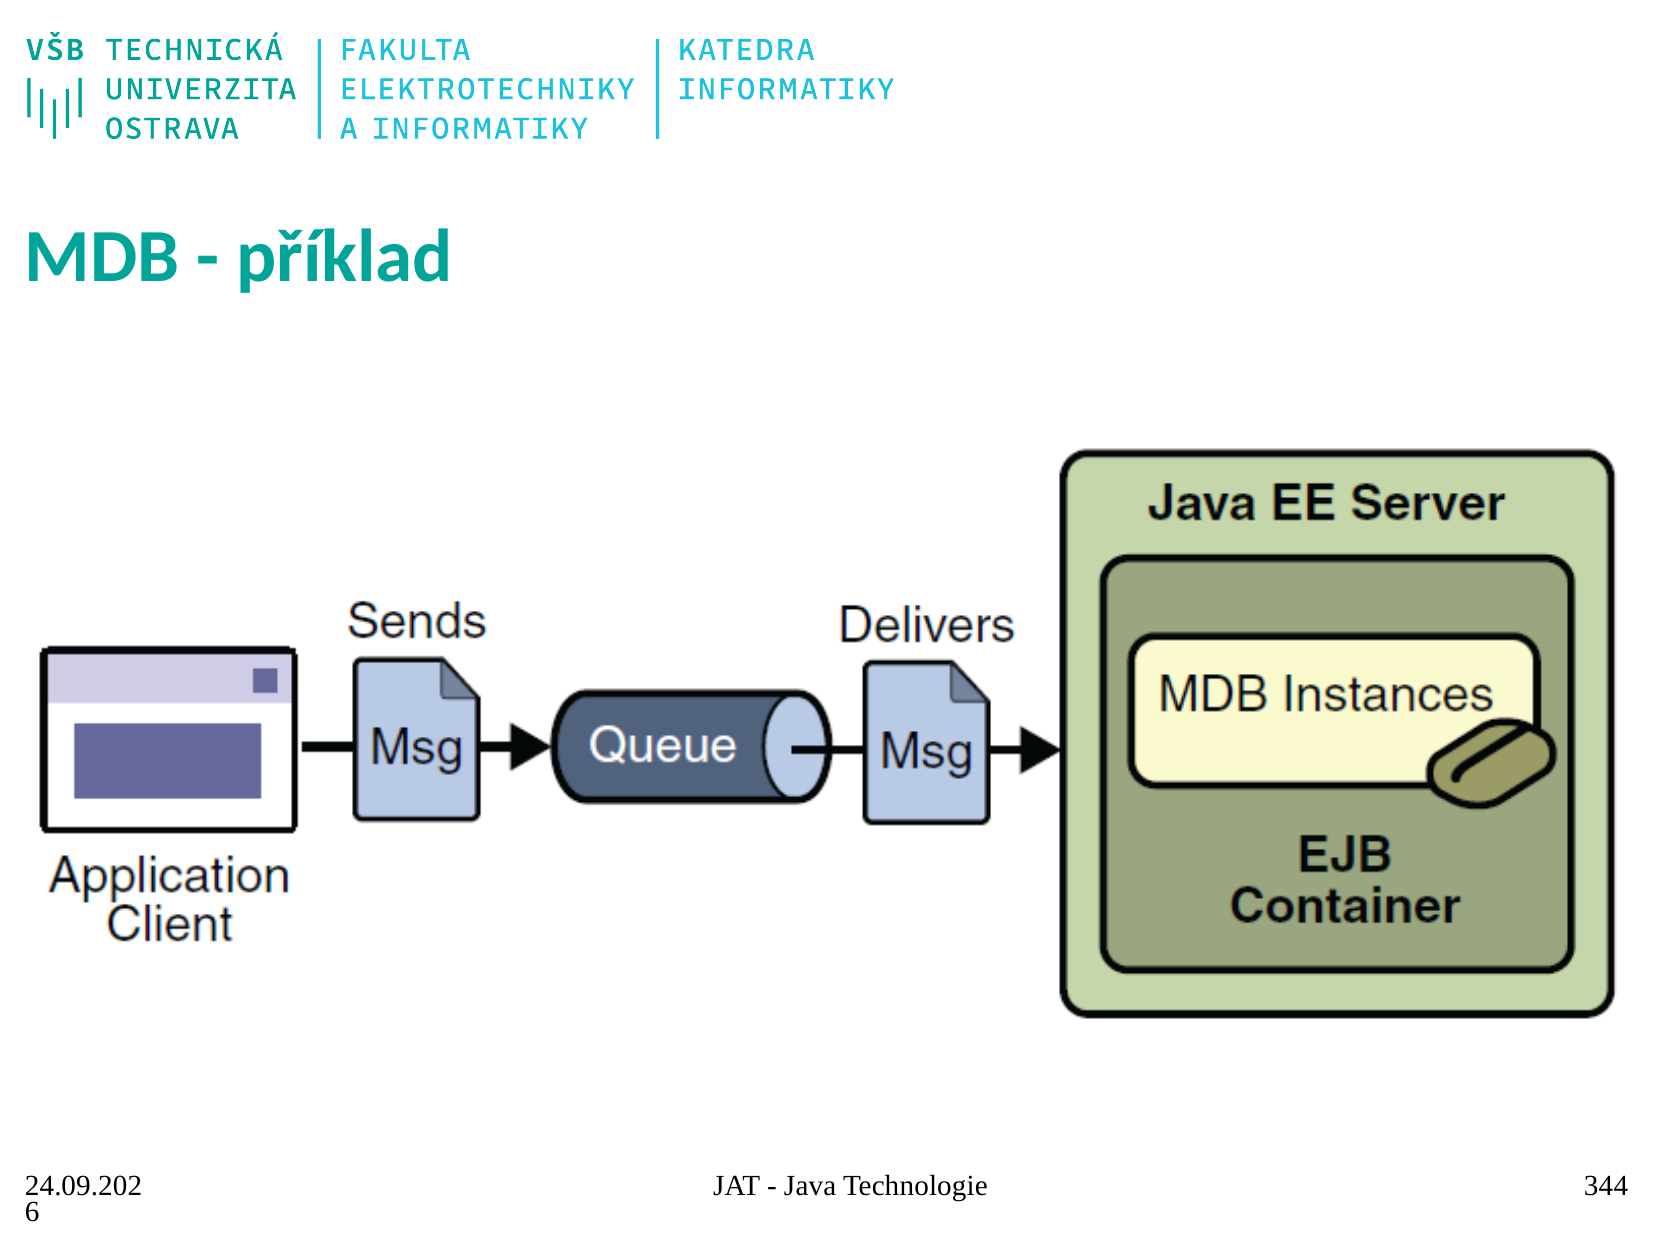

# MDB - příklad
JAT - Java Technologie
344